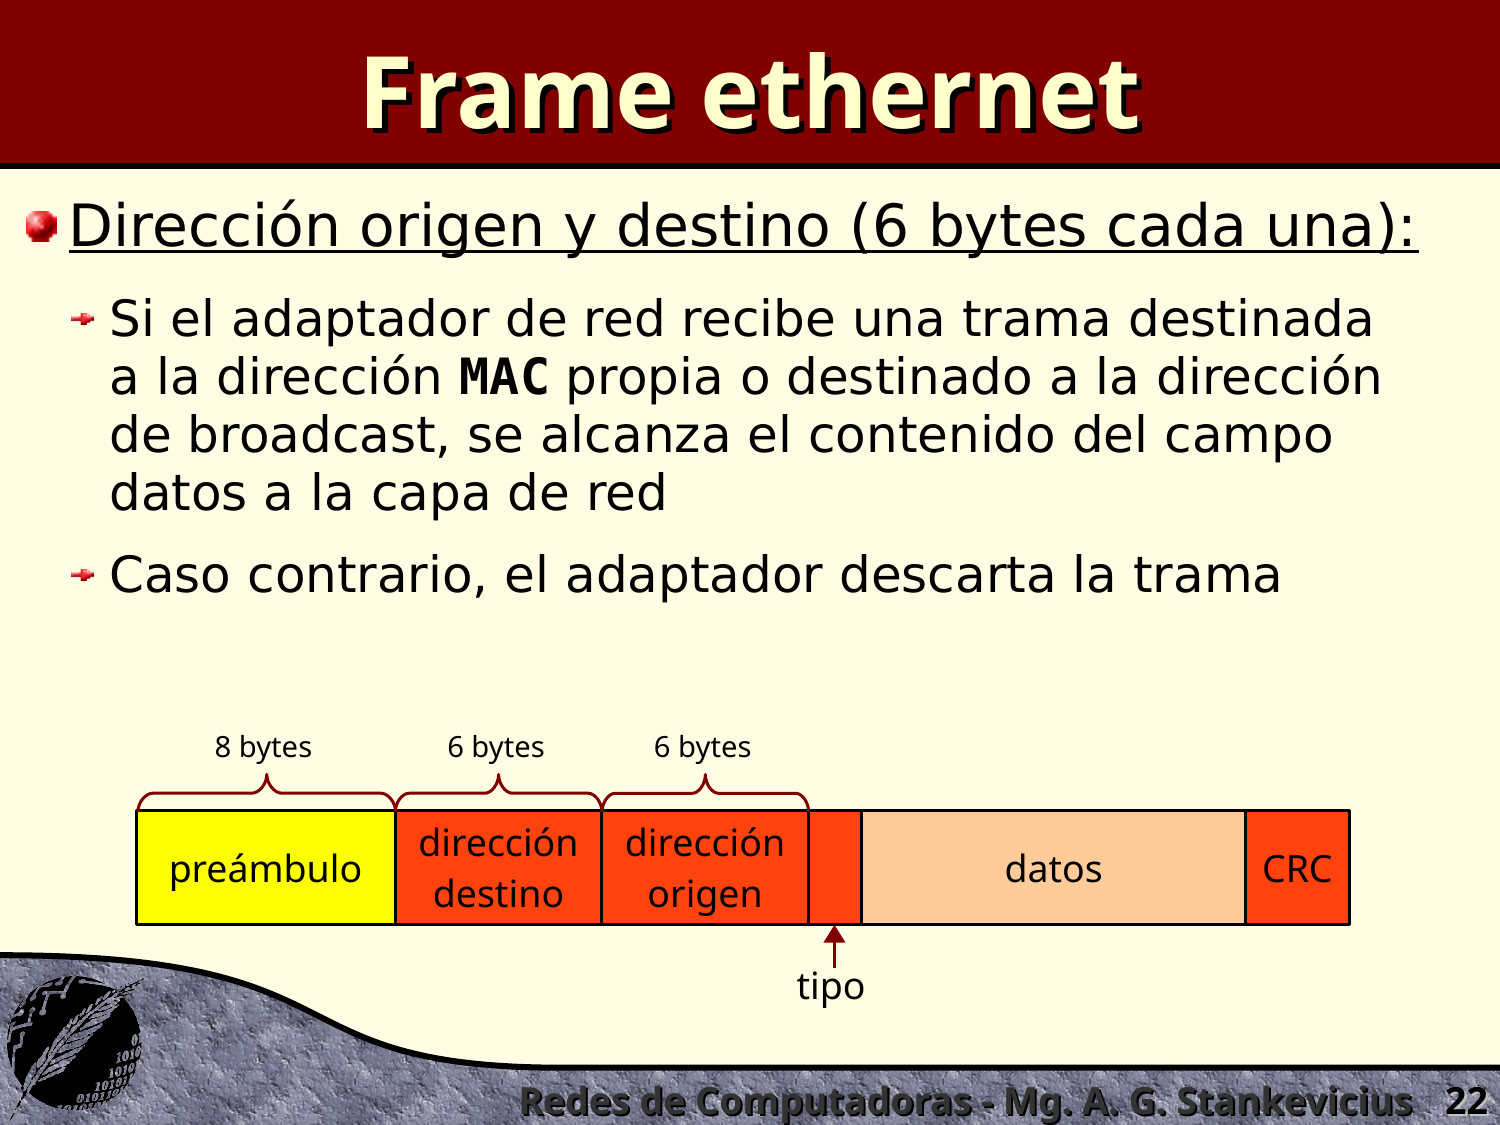

# Frame ethernet
Dirección origen y destino (6 bytes cada una):
Si el adaptador de red recibe una trama destinada
a la dirección MAC propia o destinado a la dirección
de broadcast, se alcanza el contenido del campo
datos a la capa de red
Caso contrario, el adaptador descarta la trama
8 bytes
6 bytes
6 bytes
dirección
destino
dirección
origen
preámbulo
datos
CRC
tipo
22